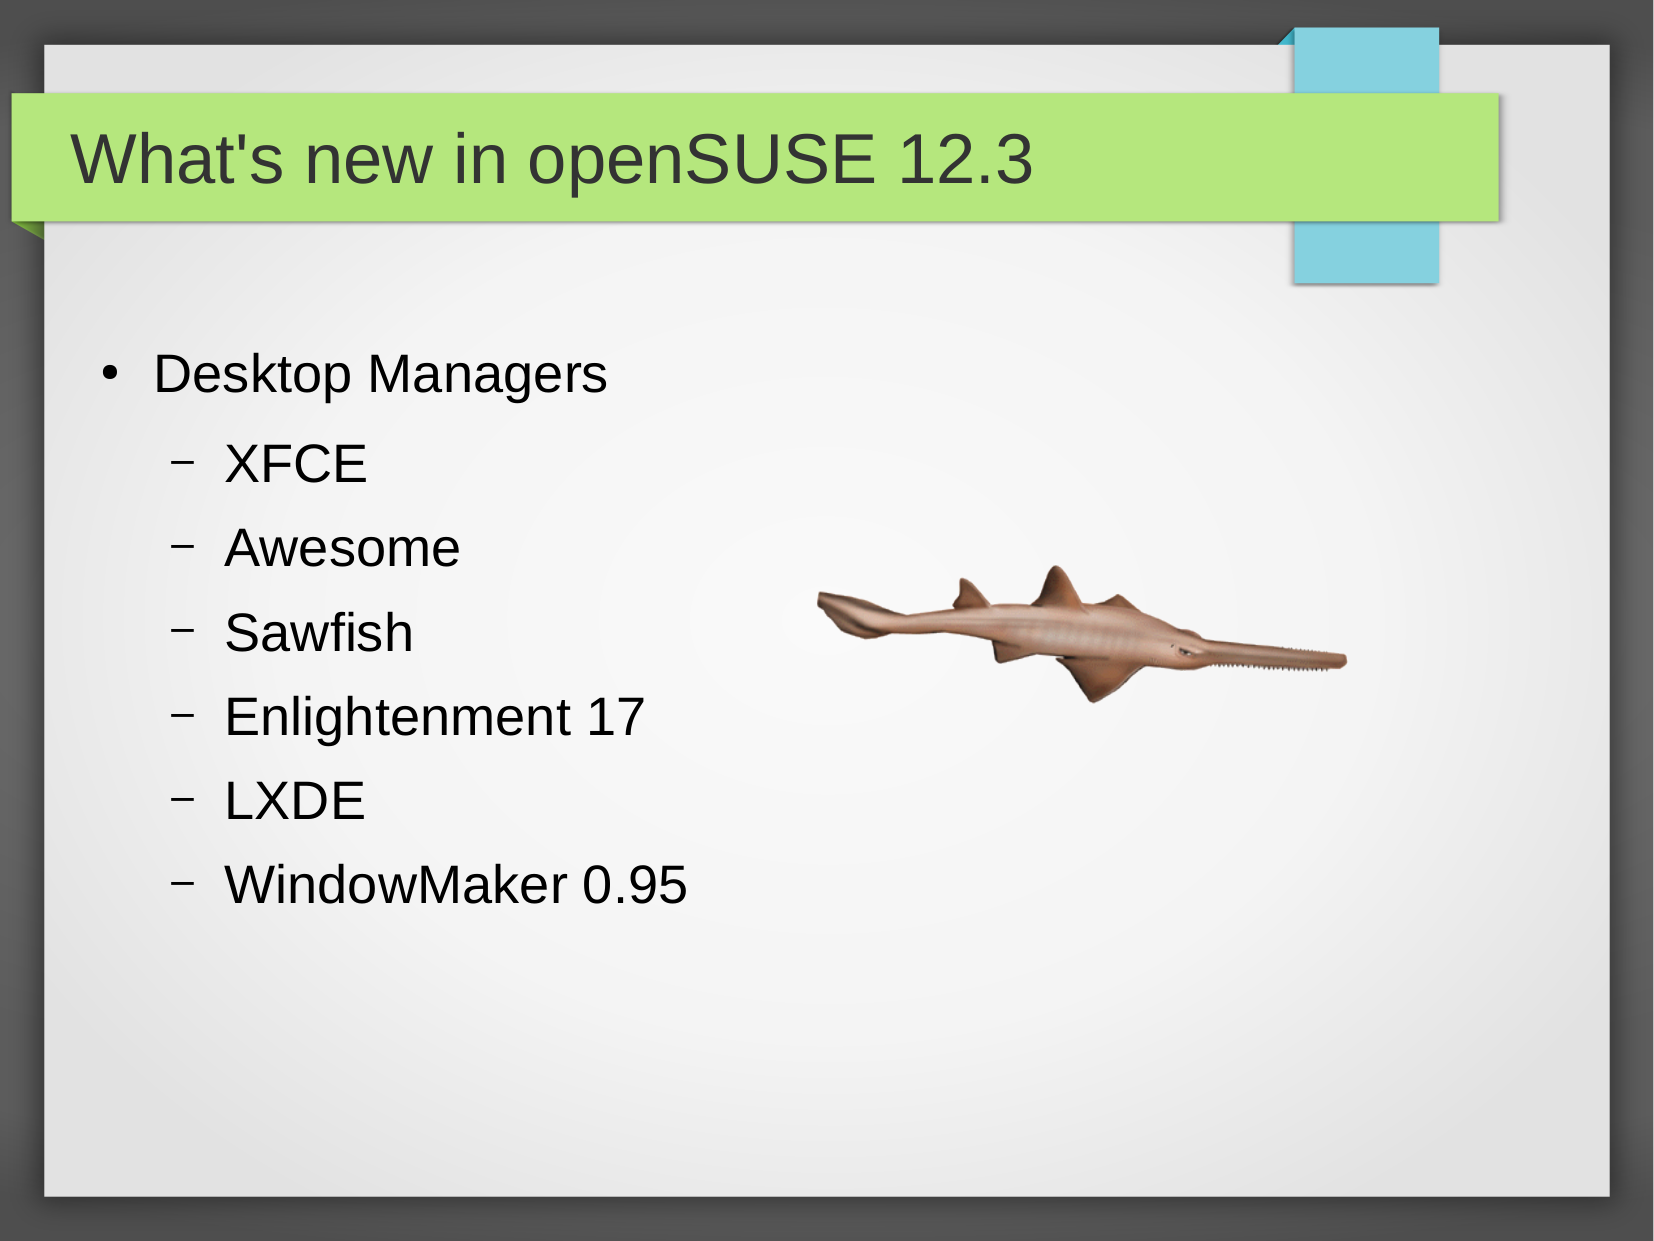

# What's new in openSUSE 12.3
Desktop Managers
XFCE
Awesome
Sawfish
Enlightenment 17
LXDE
WindowMaker 0.95